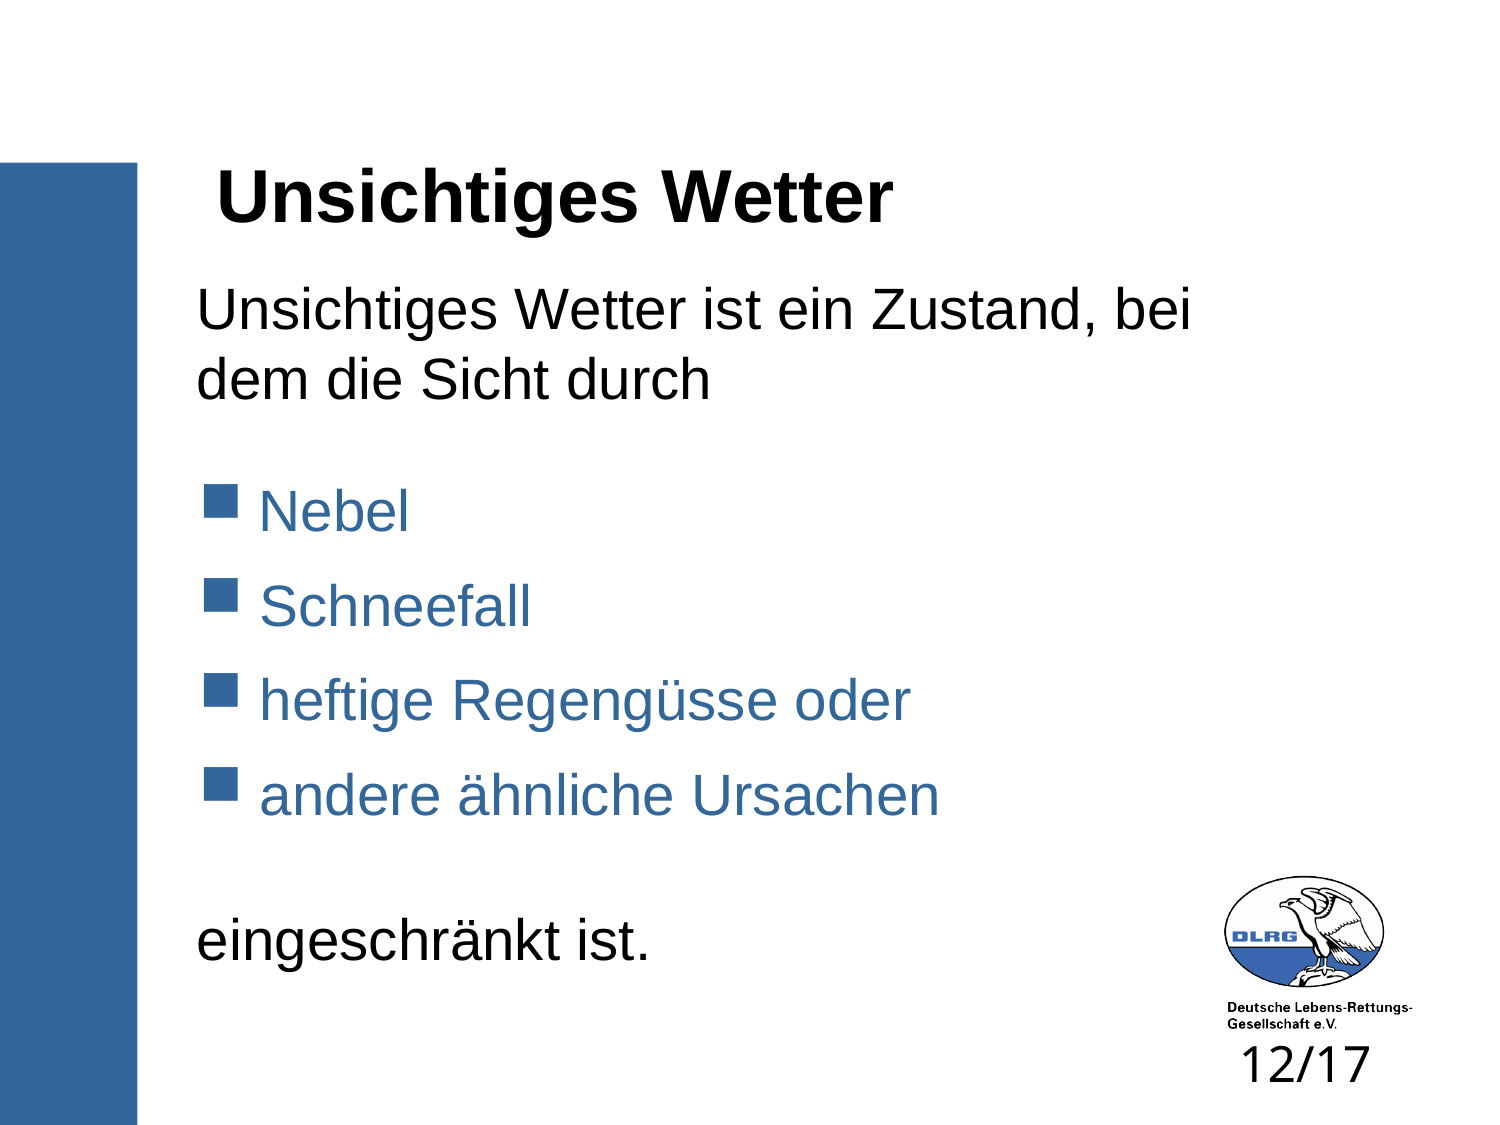

Unsichtiges Wetter
Unsichtiges Wetter ist ein Zustand, bei
dem die Sicht durch
 Nebel
 Schneefall
 heftige Regengüsse oder
 andere ähnliche Ursachen
eingeschränkt ist.